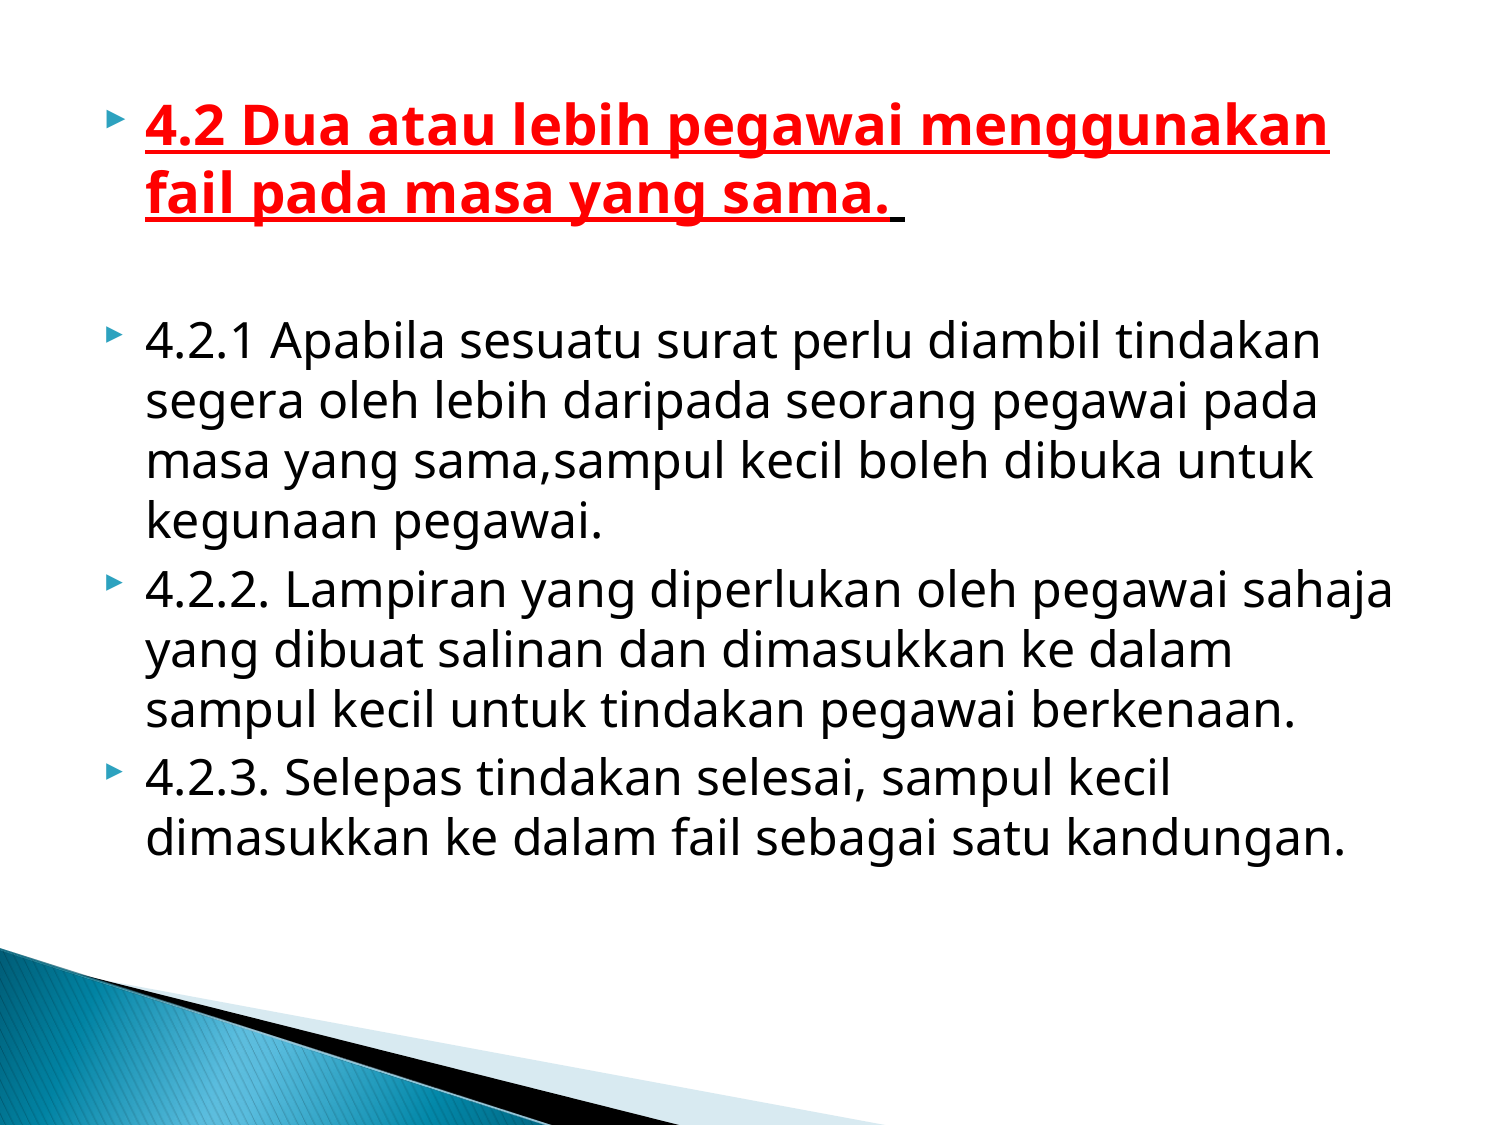

# 4.2 Dua atau lebih pegawai menggunakan fail pada masa yang sama.
4.2.1 Apabila sesuatu surat perlu diambil tindakan segera oleh lebih daripada seorang pegawai pada masa yang sama,sampul kecil boleh dibuka untuk kegunaan pegawai.
4.2.2. Lampiran yang diperlukan oleh pegawai sahaja yang dibuat salinan dan dimasukkan ke dalam sampul kecil untuk tindakan pegawai berkenaan.
4.2.3. Selepas tindakan selesai, sampul kecil dimasukkan ke dalam fail sebagai satu kandungan.